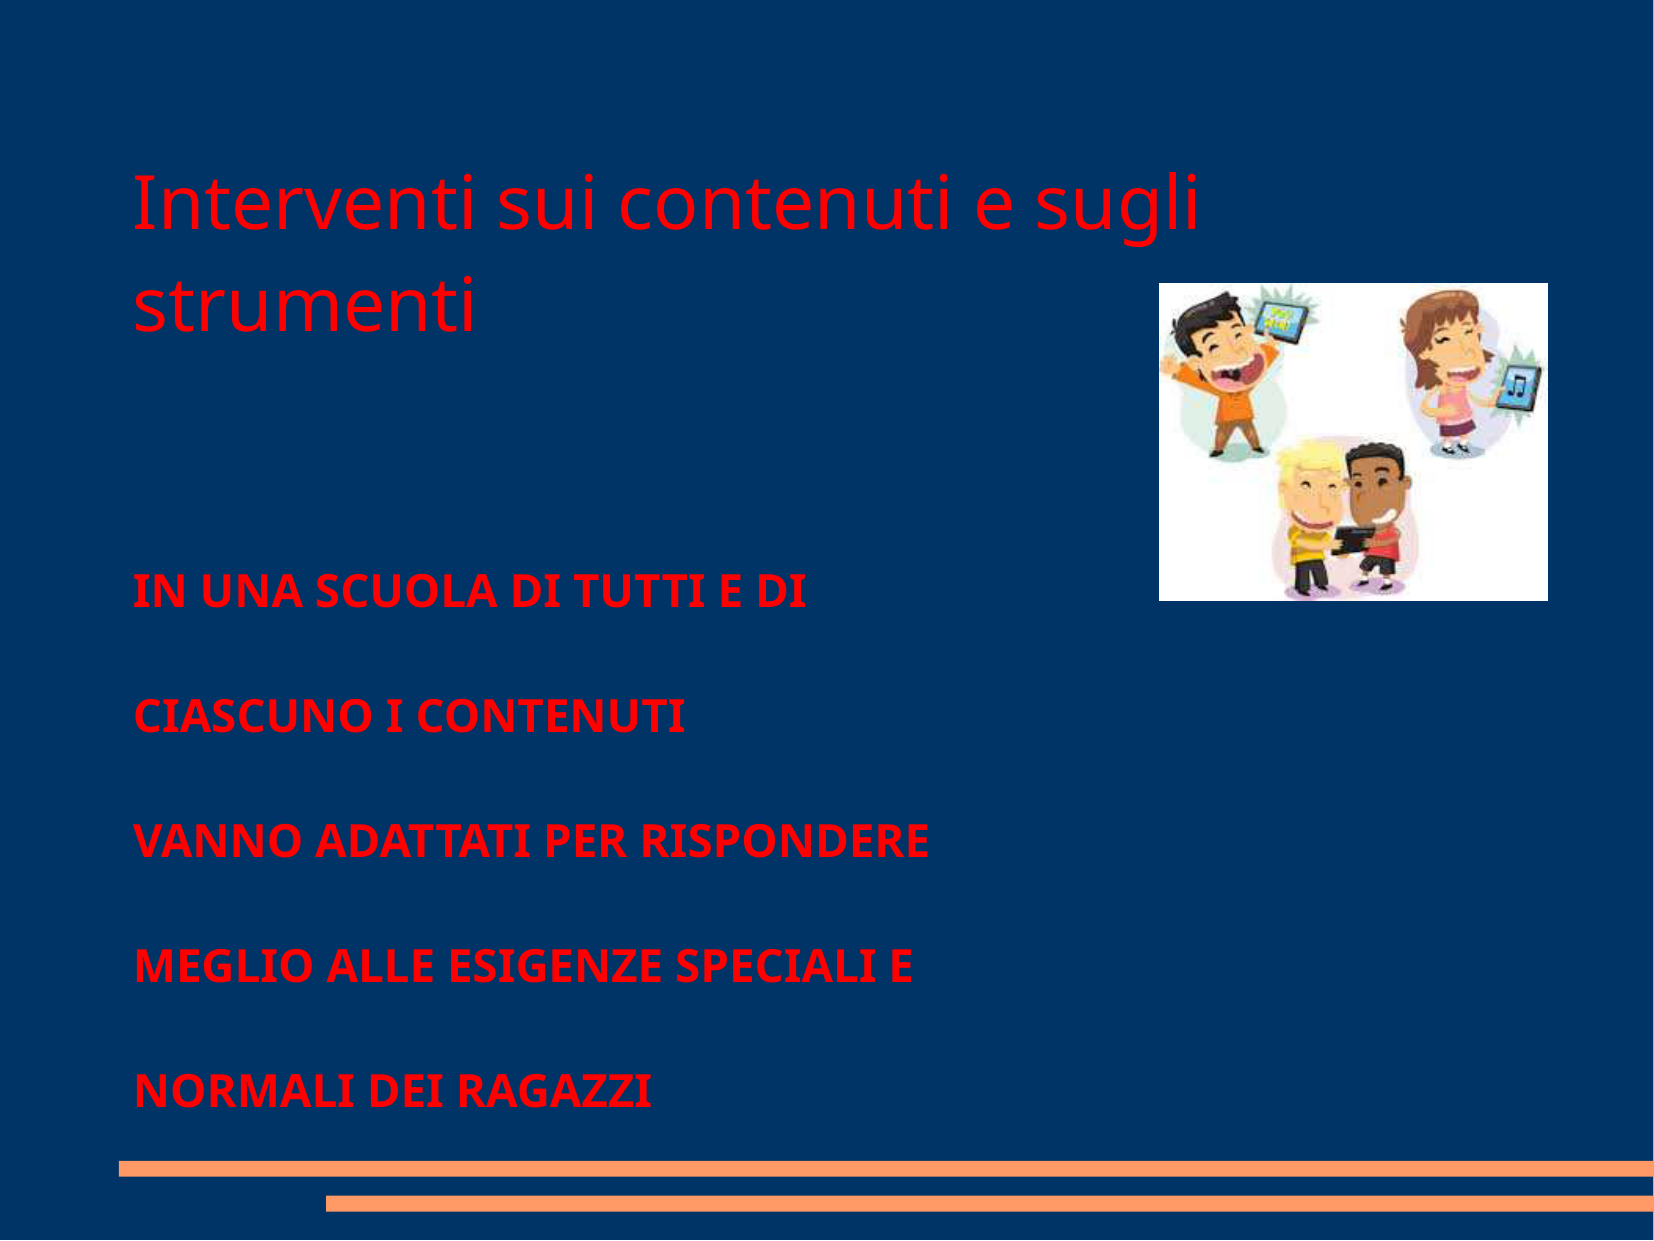

Interventi sui contenuti e sugli strumenti
IN UNA SCUOLA DI TUTTI E DI
CIASCUNO I CONTENUTI
VANNO ADATTATI PER RISPONDERE
MEGLIO ALLE ESIGENZE SPECIALI E
NORMALI DEI RAGAZZI